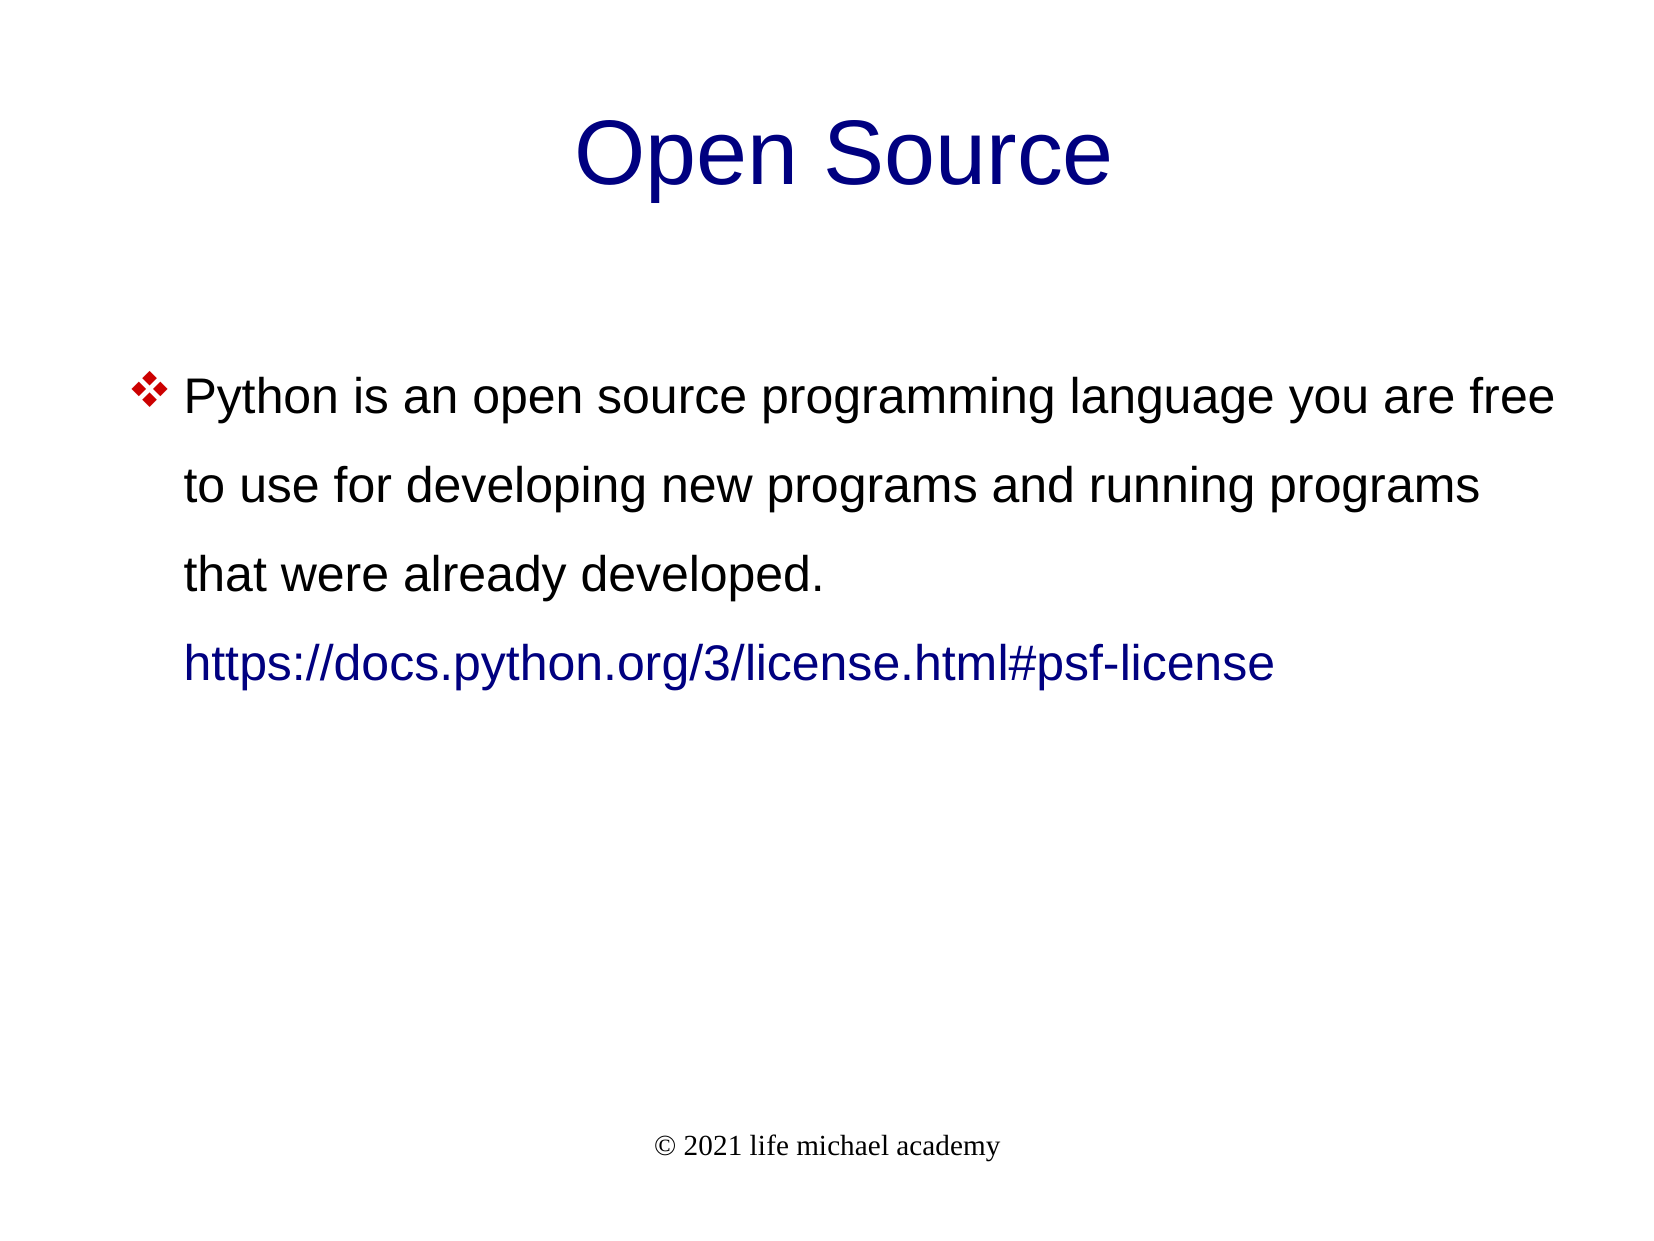

# Open Source
Python is an open source programming language you are free to use for developing new programs and running programs that were already developed.
https://docs.python.org/3/license.html#psf-license
© 2021 life michael academy